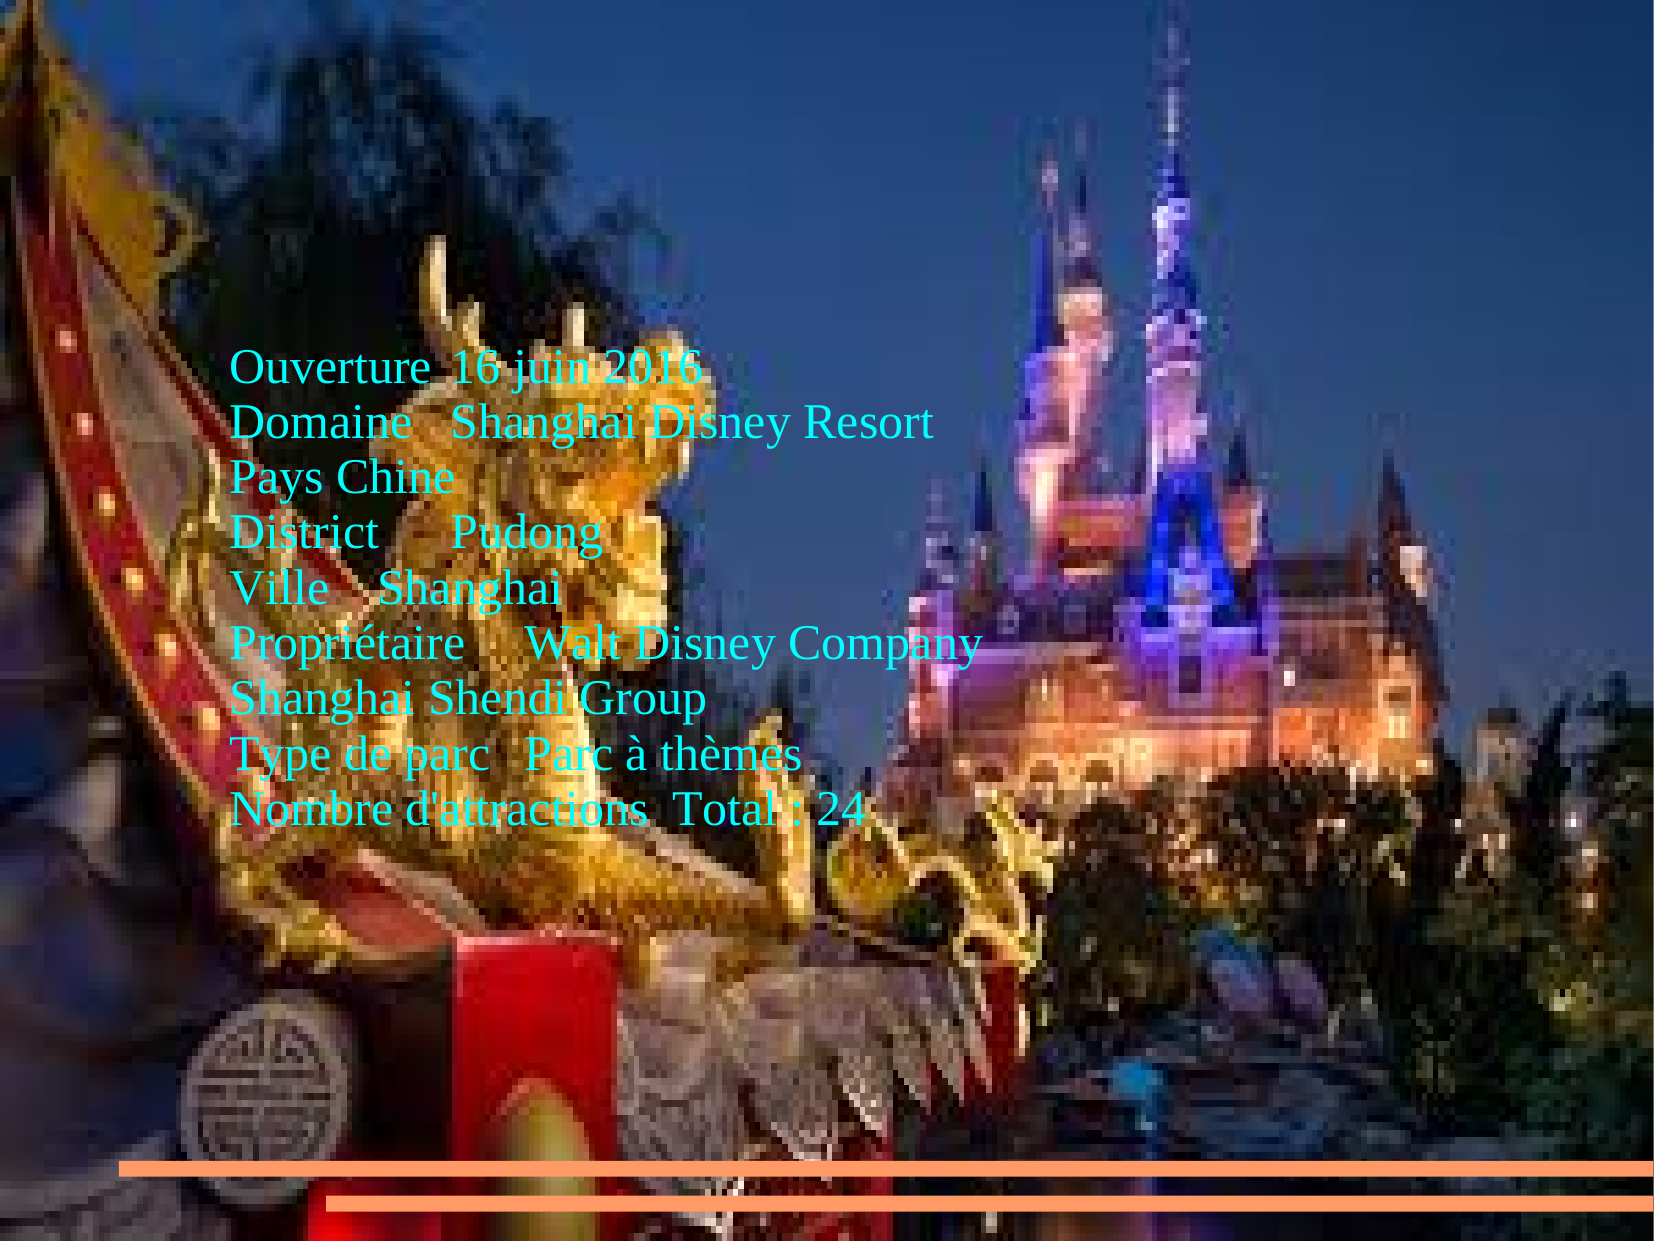

Ouverture	16 juin 2016
Domaine	Shanghai Disney Resort
Pays Chine
District	Pudong
Ville	Shanghai
Propriétaire	Walt Disney Company
Shanghai Shendi Group
Type de parc	Parc à thèmes
Nombre d'attractions	Total : 24